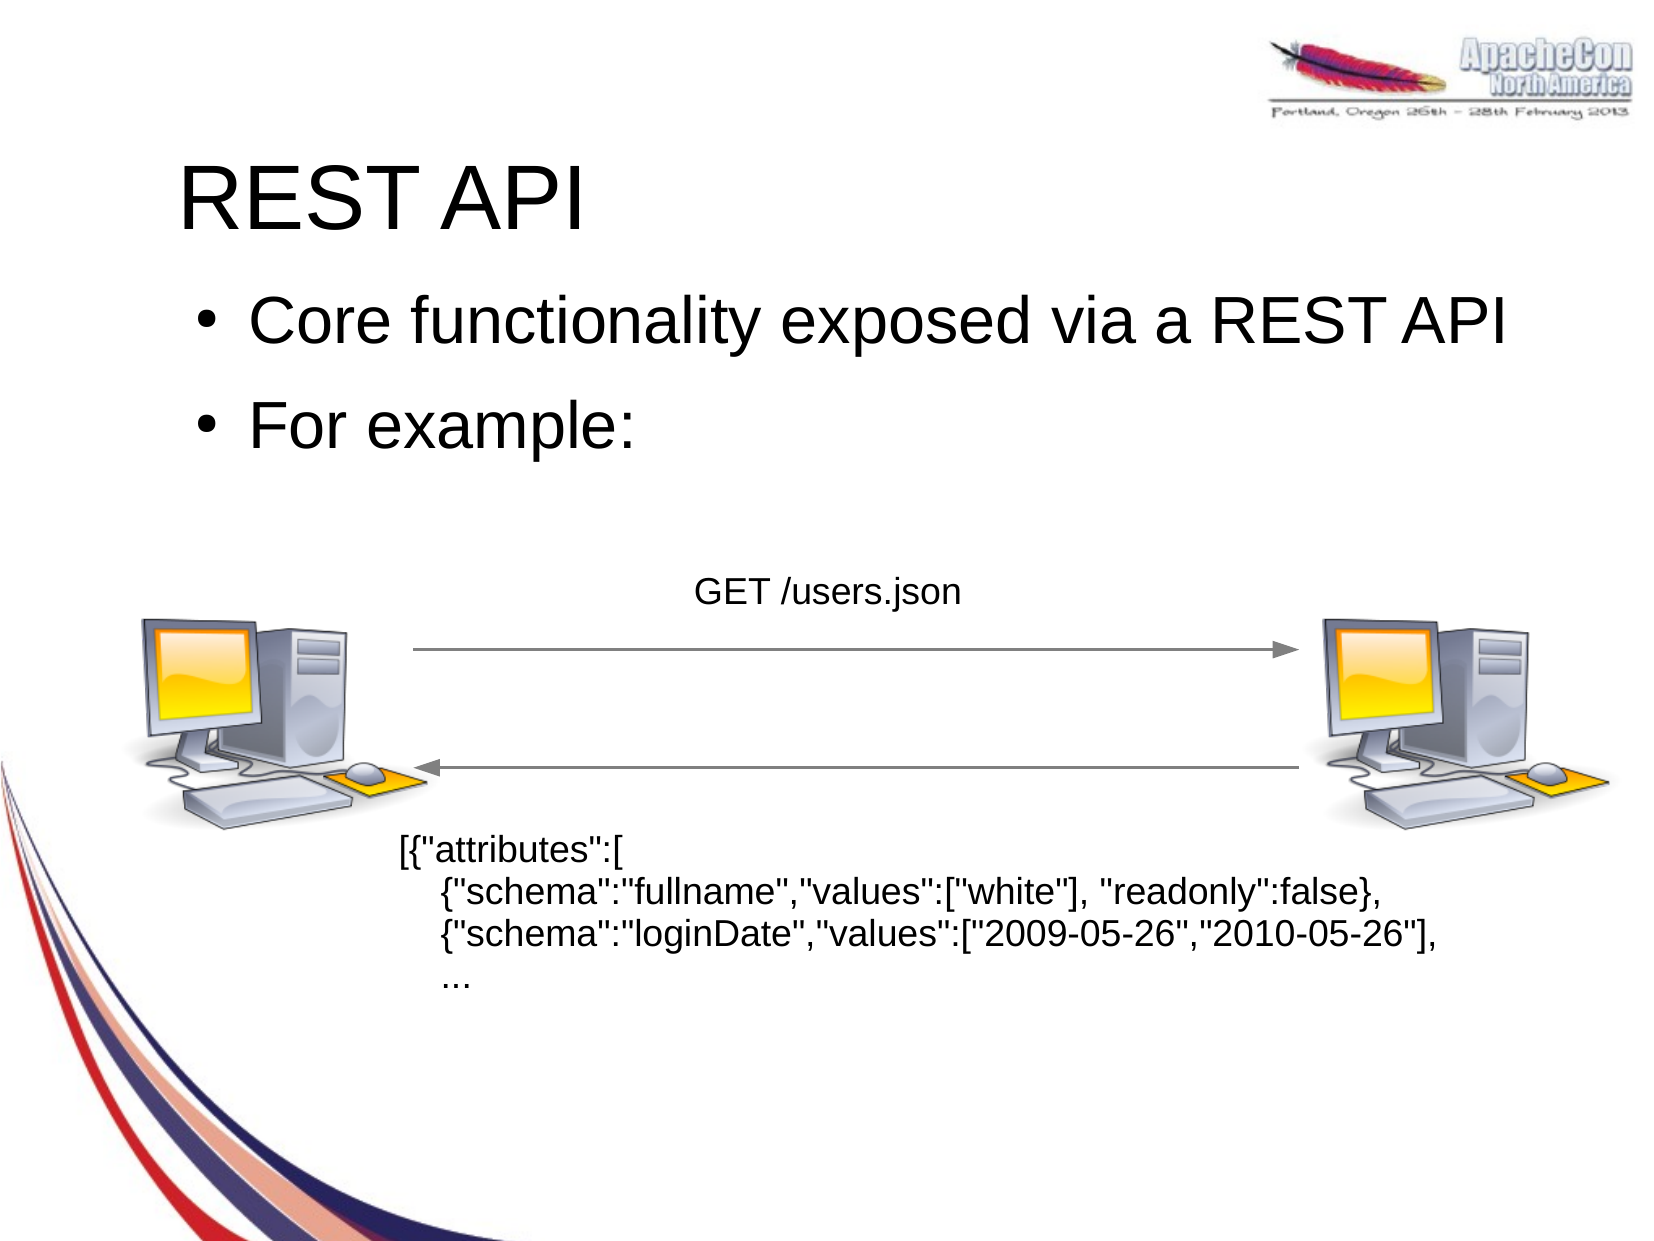

# REST API
Core functionality exposed via a REST API
For example:
GET /users.json
[{"attributes":[
 {"schema":"fullname","values":["white"], "readonly":false},
 {"schema":"loginDate","values":["2009-05-26","2010-05-26"],
 ...